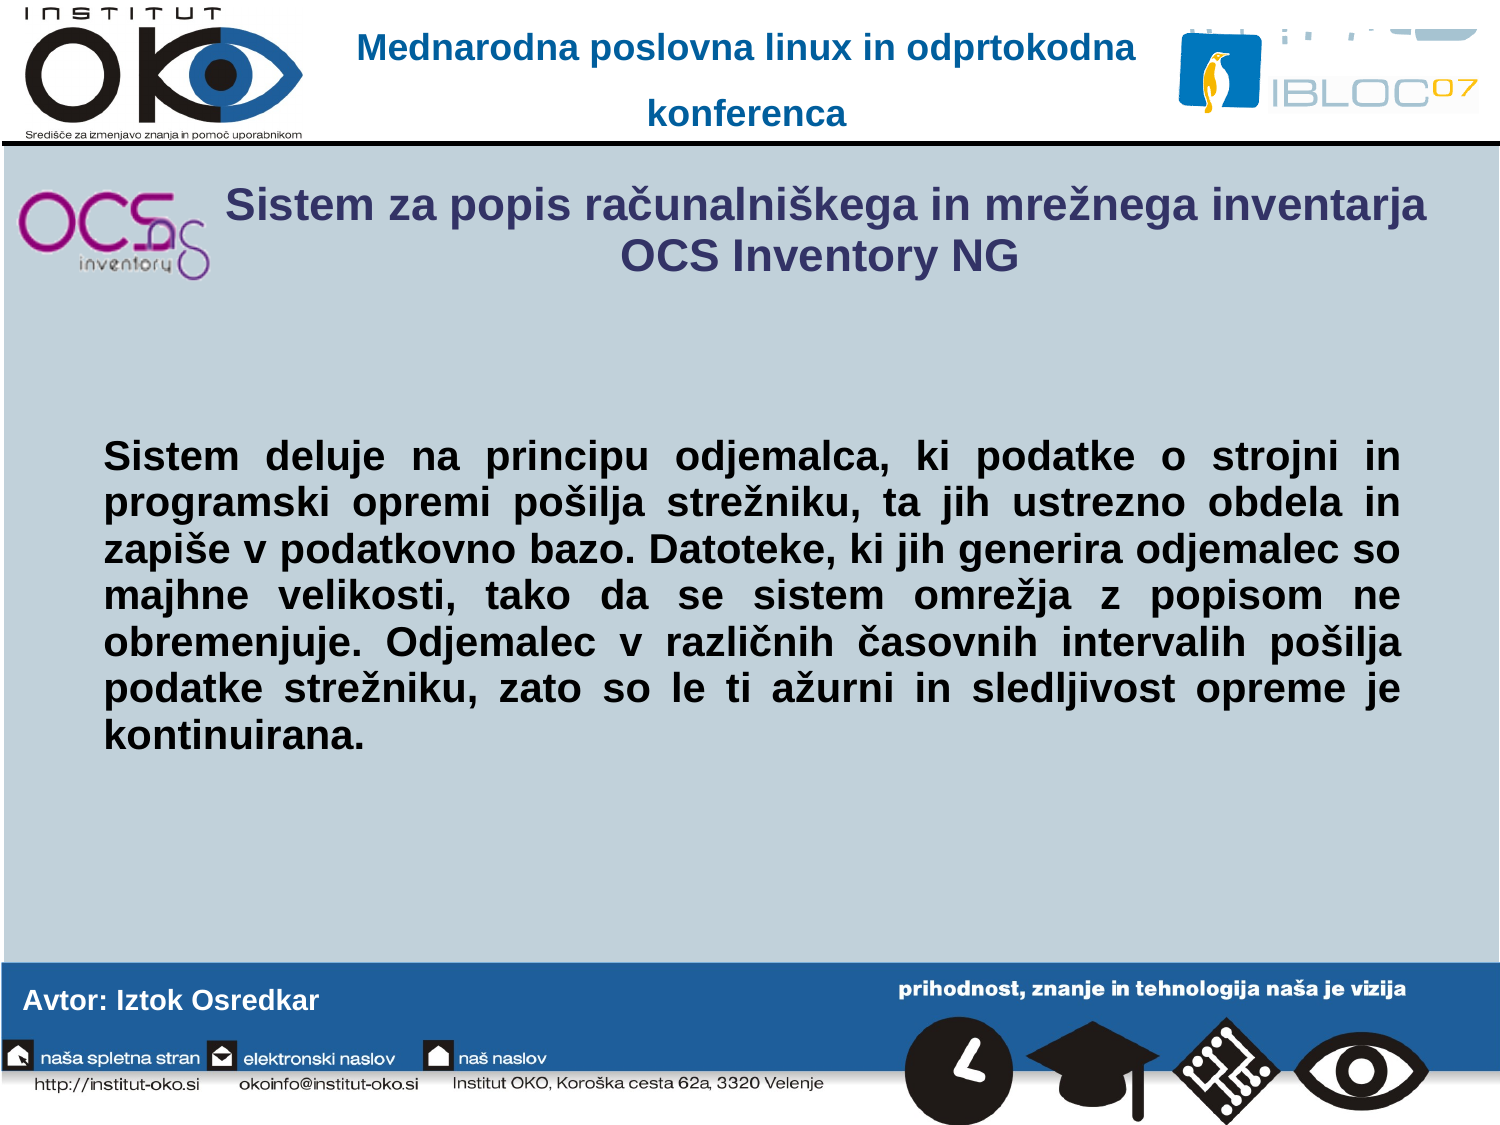

Mednarodna poslovna linux in odprtokodna
konferenca
Avtor: Iztok Osredkar
Sistem za popis računalniškega in mrežnega inventarja
OCS Inventory NG
# Sistem deluje na principu odjemalca, ki podatke o strojni in programski opremi pošilja strežniku, ta jih ustrezno obdela in zapiše v podatkovno bazo. Datoteke, ki jih generira odjemalec so majhne velikosti, tako da se sistem omrežja z popisom ne obremenjuje. Odjemalec v različnih časovnih intervalih pošilja podatke strežniku, zato so le ti ažurni in sledljivost opreme je kontinuirana.